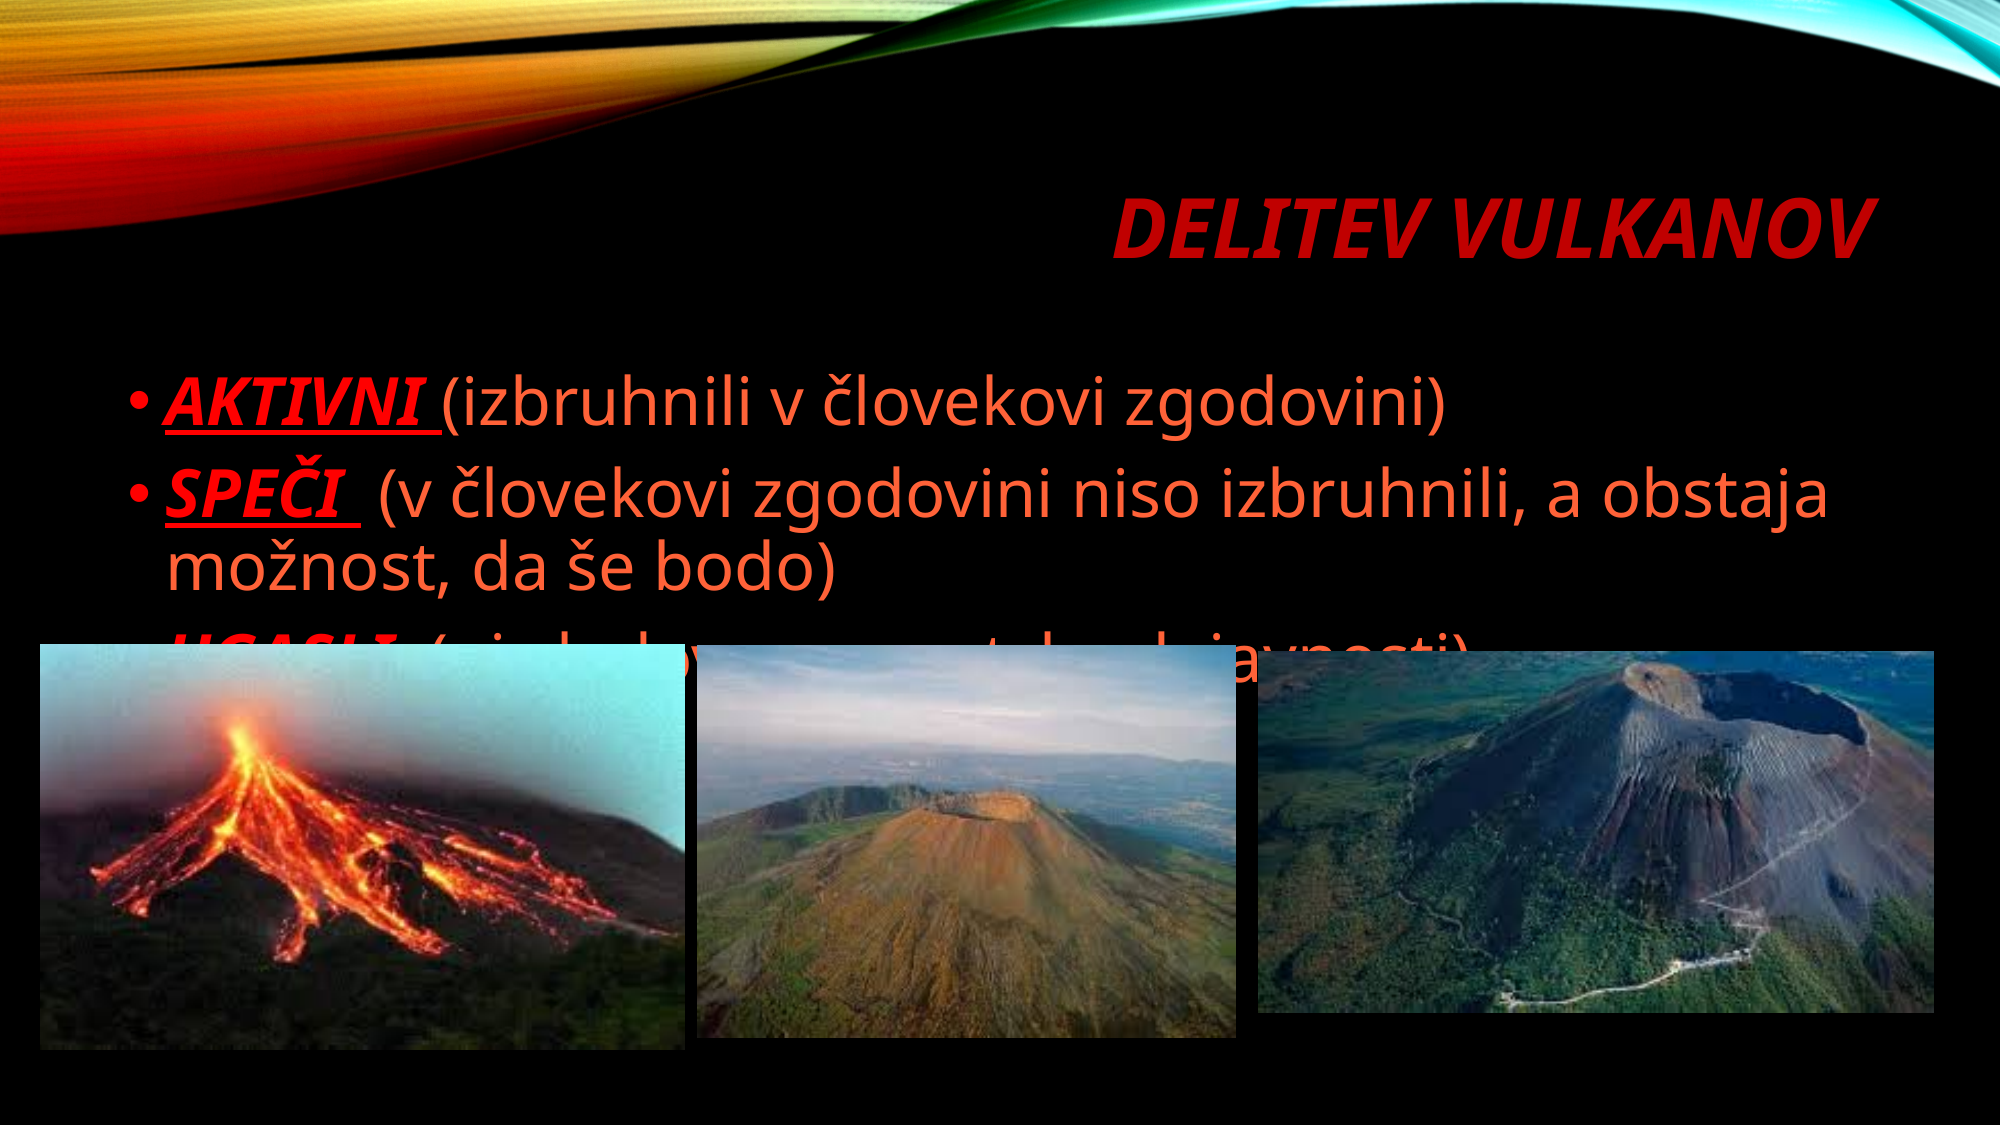

# Delitev vulkanov
AKTIVNI (izbruhnili v človekovi zgodovini)
SPEČI (v človekovi zgodovini niso izbruhnili, a obstaja možnost, da še bodo)
UGASLI (ni sledov magmatske dejavnosti)